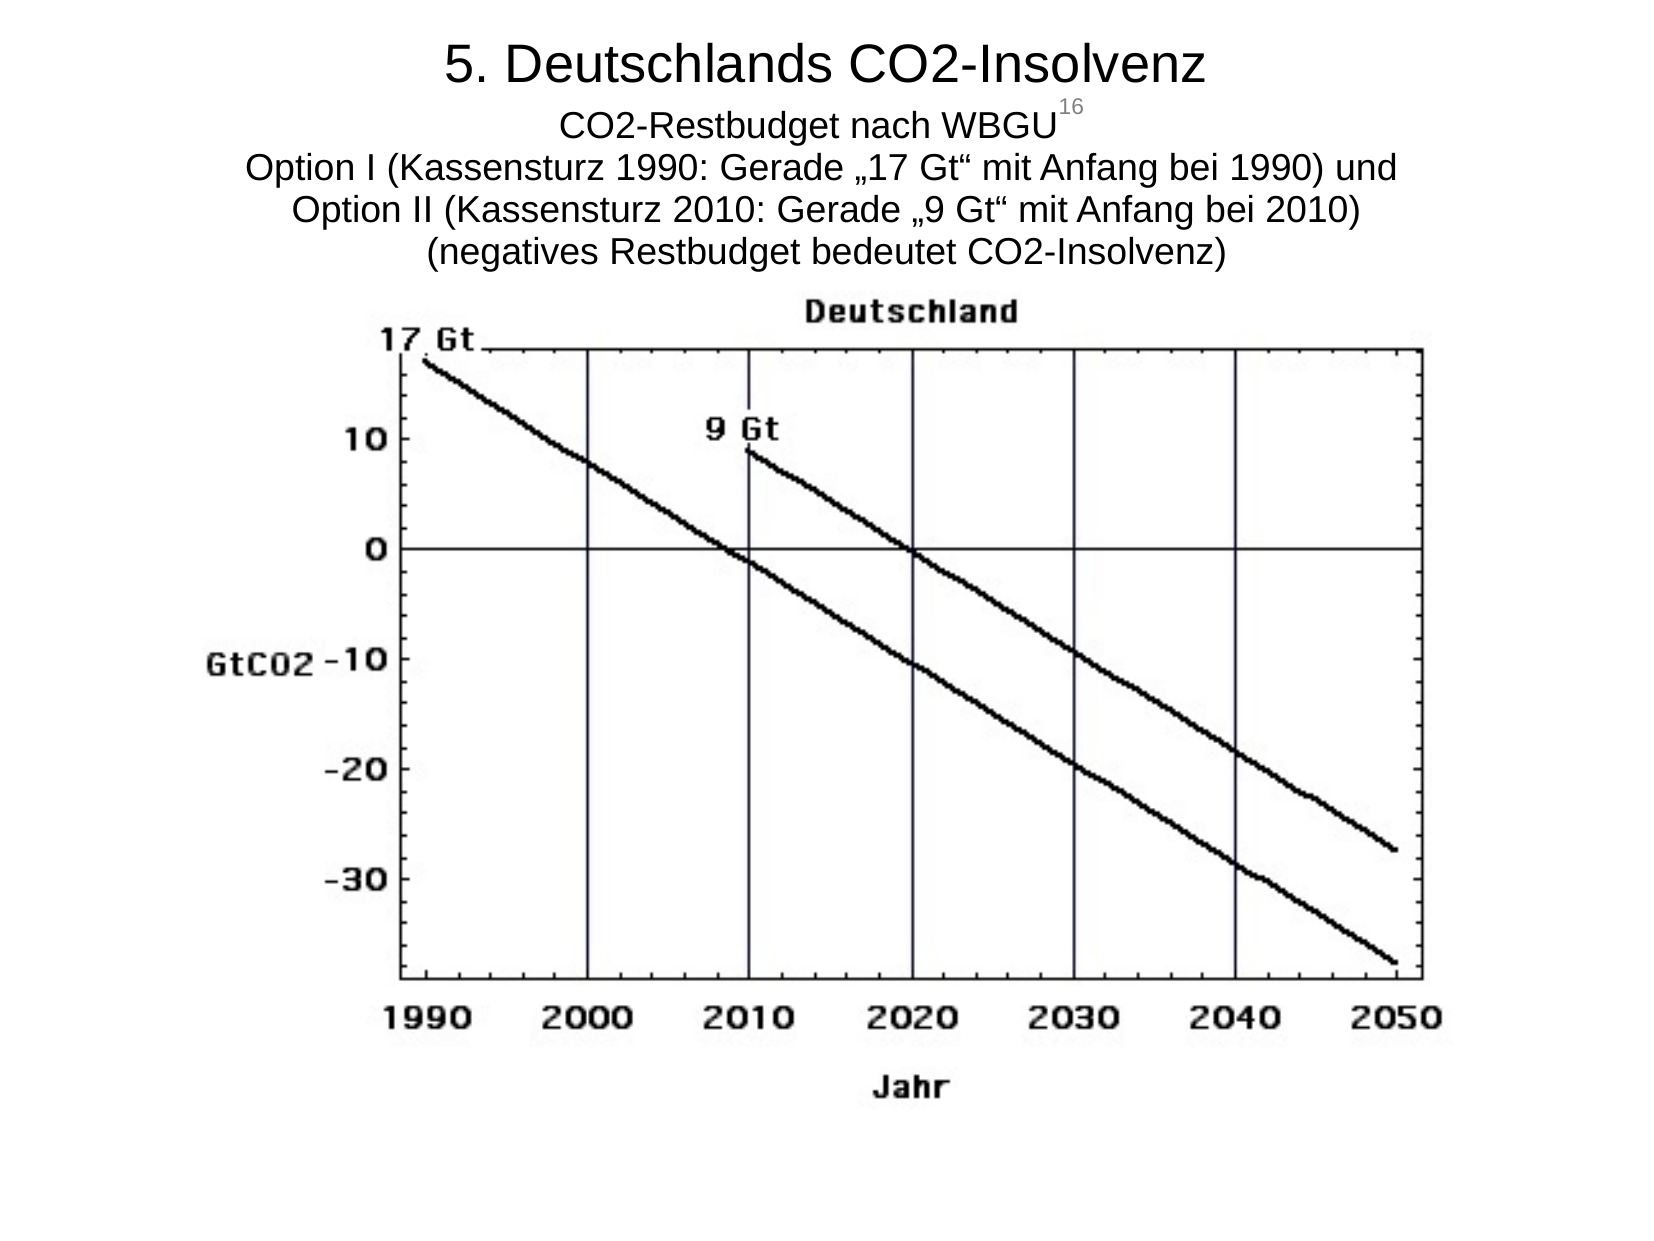

# 5. Deutschlands CO2-Insolvenz CO2-Restbudget nach WBGU16 Option I (Kassensturz 1990: Gerade „17 Gt“ mit Anfang bei 1990) und Option II (Kassensturz 2010: Gerade „9 Gt“ mit Anfang bei 2010) (negatives Restbudget bedeutet CO2-Insolvenz)